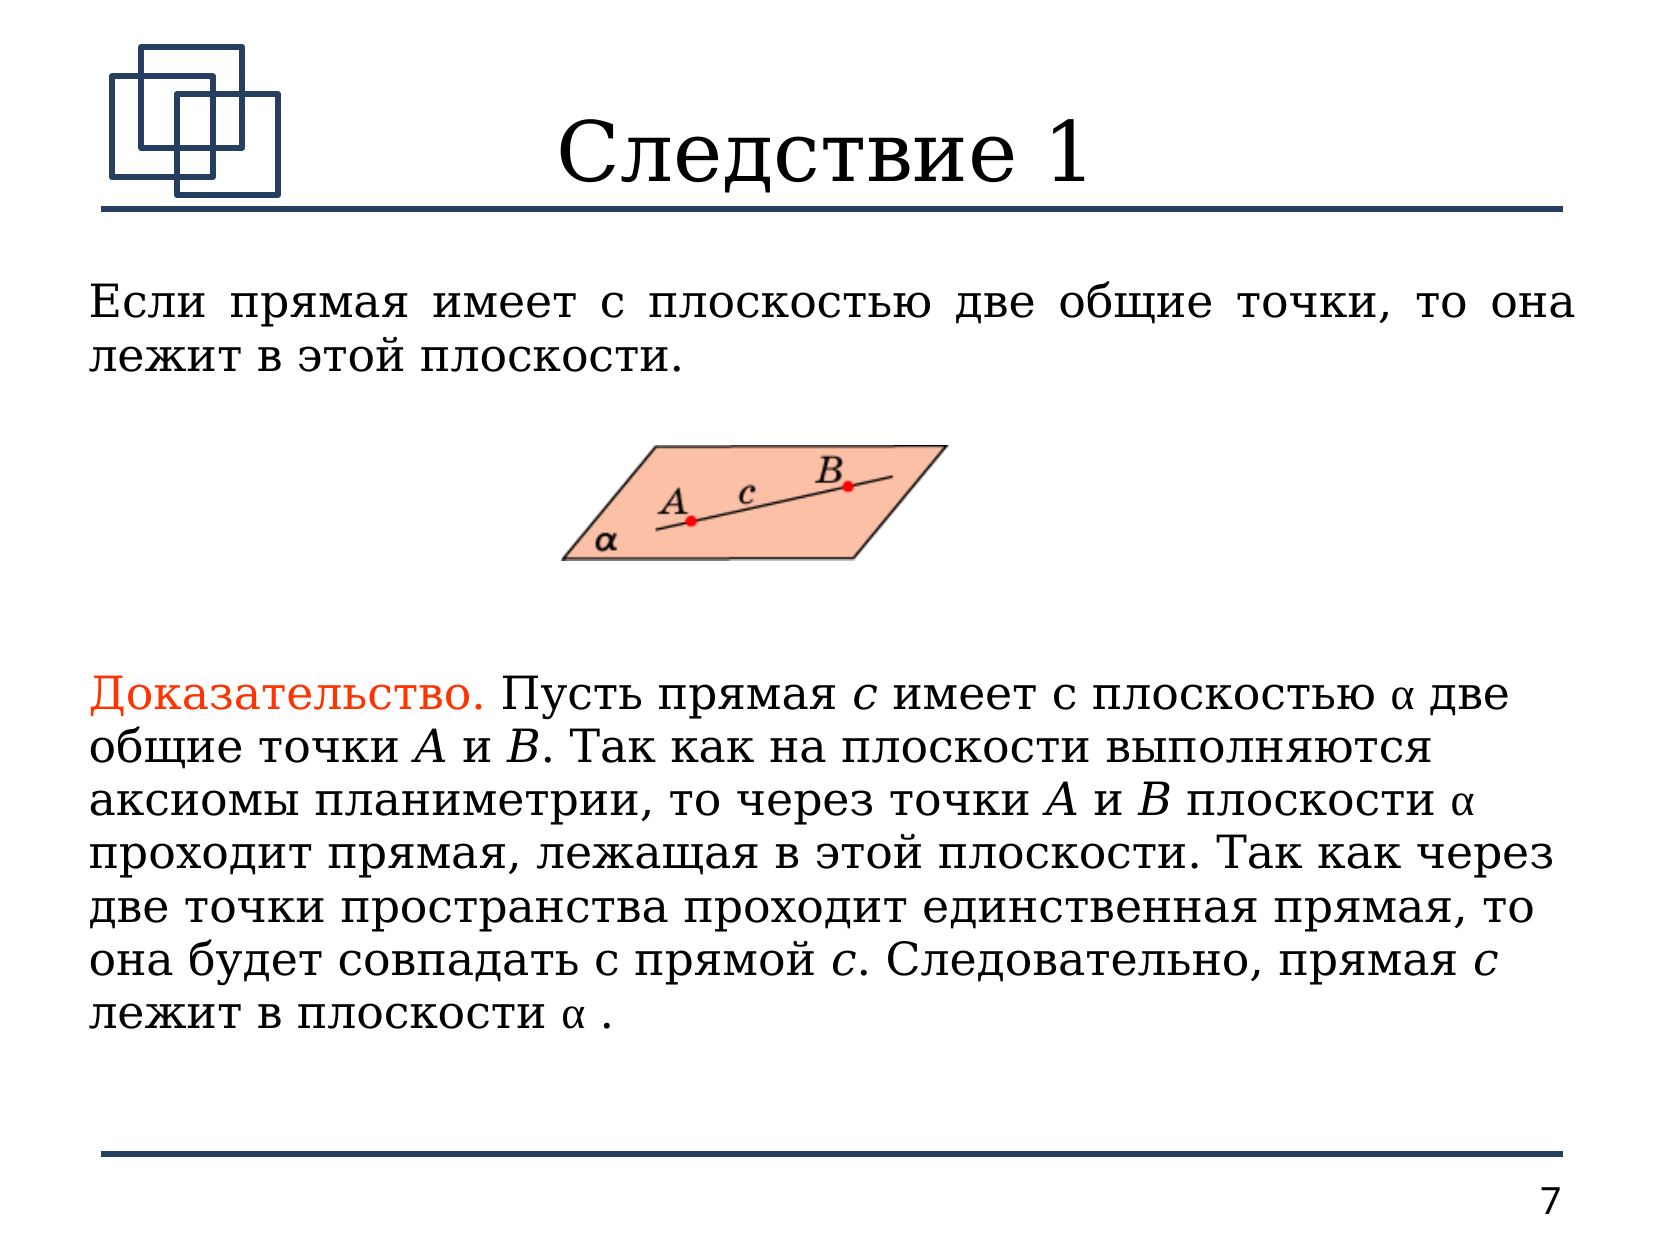

# Следствие 1
Если прямая имеет с плоскостью две общие точки, то она лежит в этой плоскости.
Доказательство. Пусть прямая с имеет с плоскостью α две общие точки A и B. Так как на плоскости выполняются аксиомы планиметрии, то через точки A и B плоскости α проходит прямая, лежащая в этой плоскости. Так как через две точки пространства проходит единственная прямая, то она будет совпадать с прямой c. Следовательно, прямая с лежит в плоскости α .